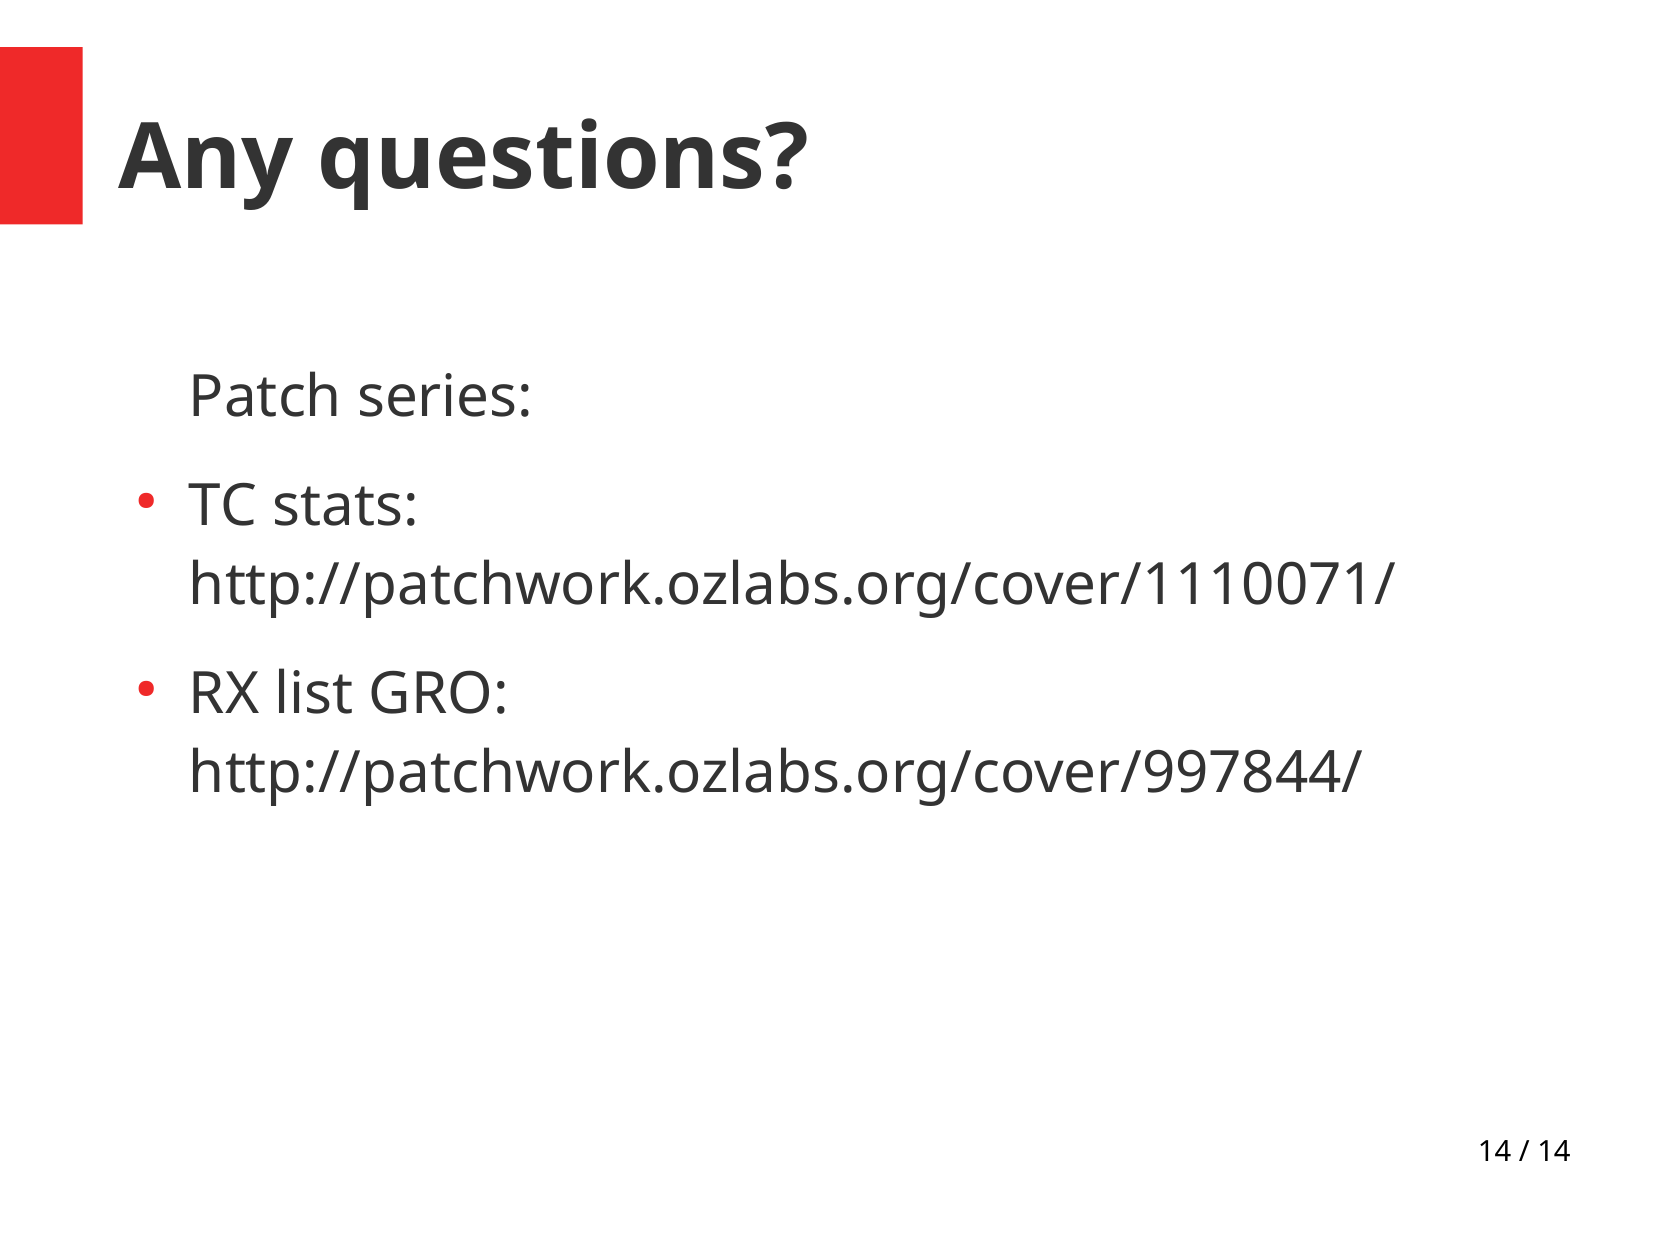

# Any questions?
Patch series:
TC stats: http://patchwork.ozlabs.org/cover/1110071/
RX list GRO: http://patchwork.ozlabs.org/cover/997844/
14